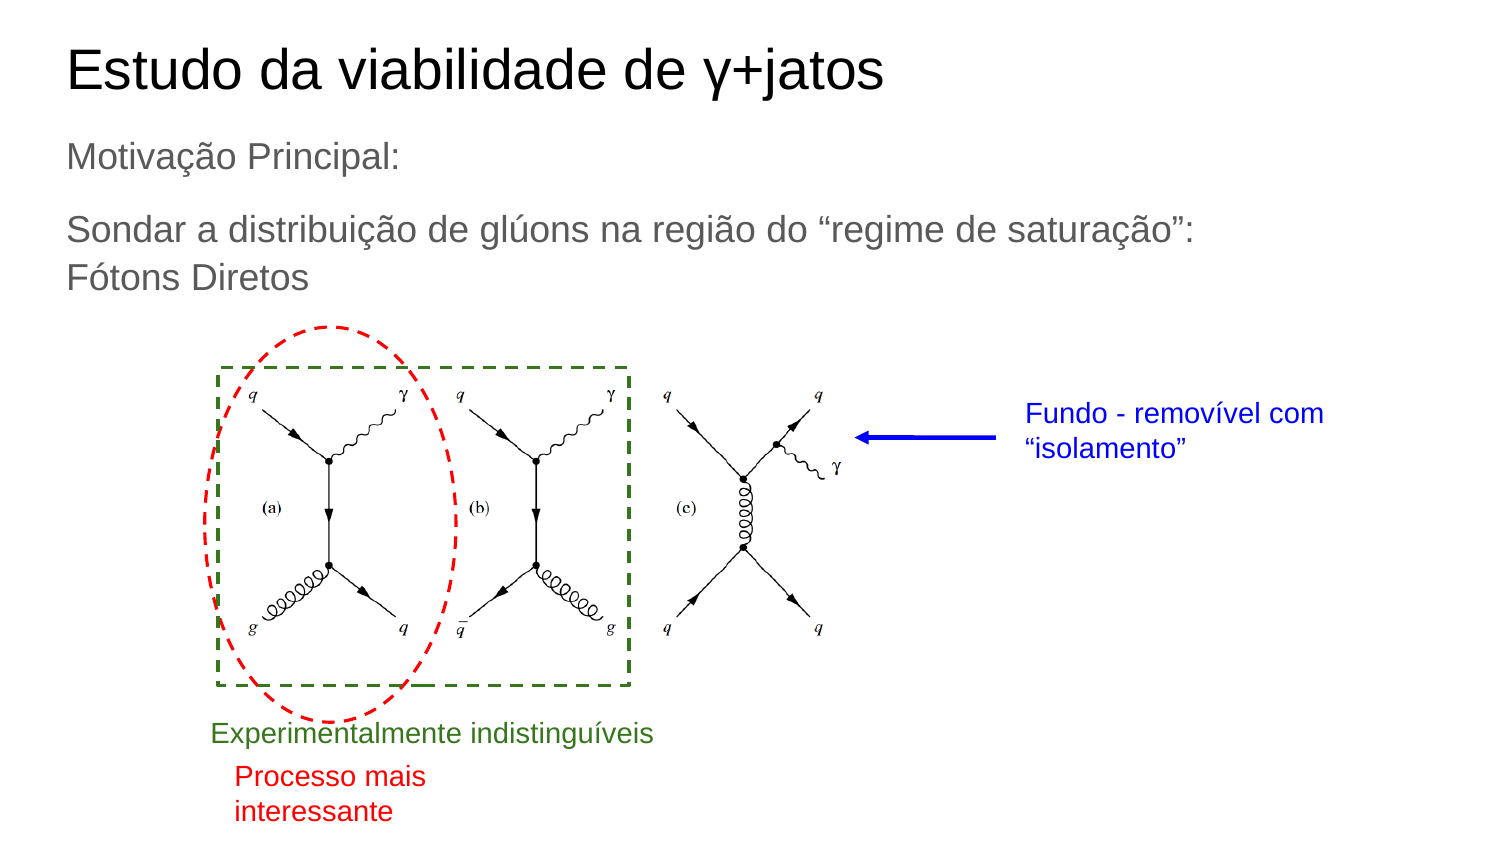

# Estudo da viabilidade de γ+jatos
Motivação Principal:
Sondar a distribuição de glúons na região do “regime de saturação”:
Fótons Diretos
Fundo - removível com “isolamento”
Experimentalmente indistinguíveis
Processo mais interessante